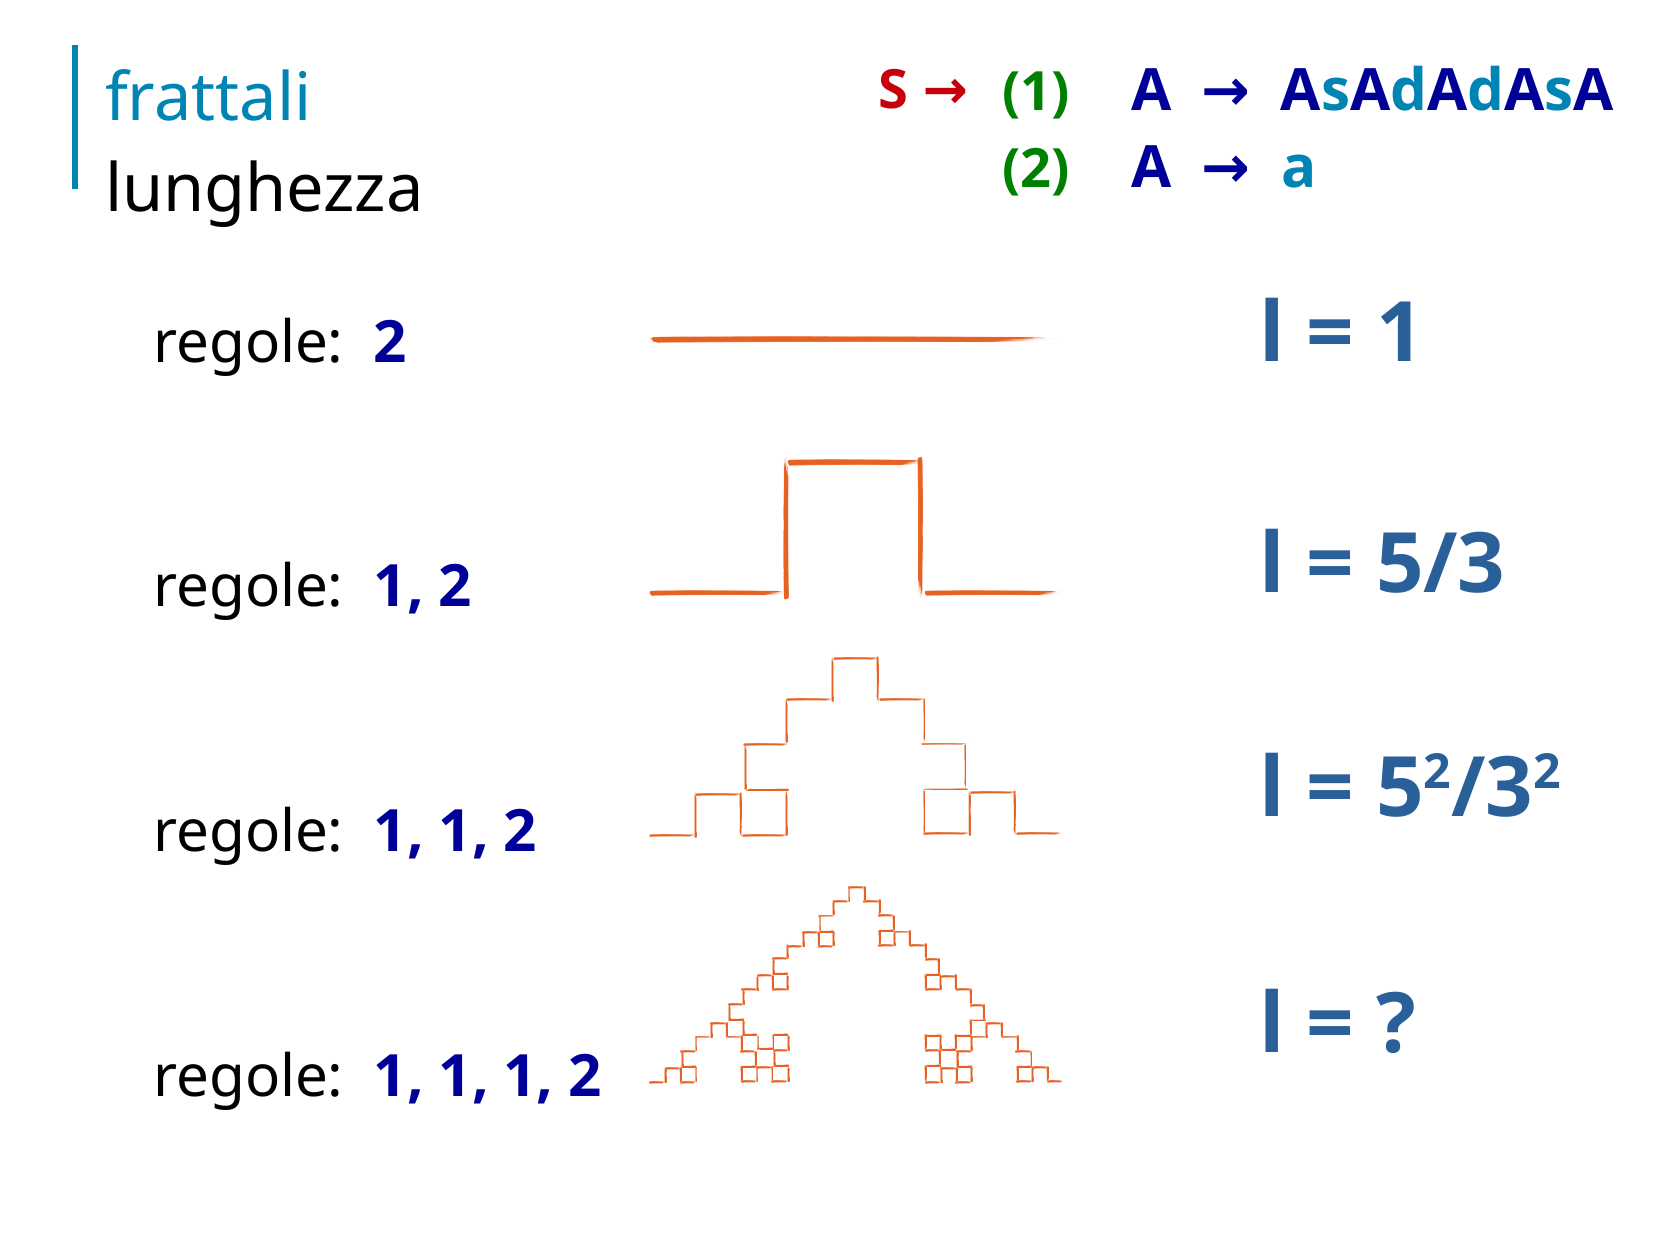

(1) A → AsAdAdAsA
S →
(2) A → a
# frattali lunghezza
l = 1
regole: 2
regole: 1, 2
regole: 1, 1, 2
regole: 1, 1, 1, 2
l = 5/3
l = 52/32
l = ?